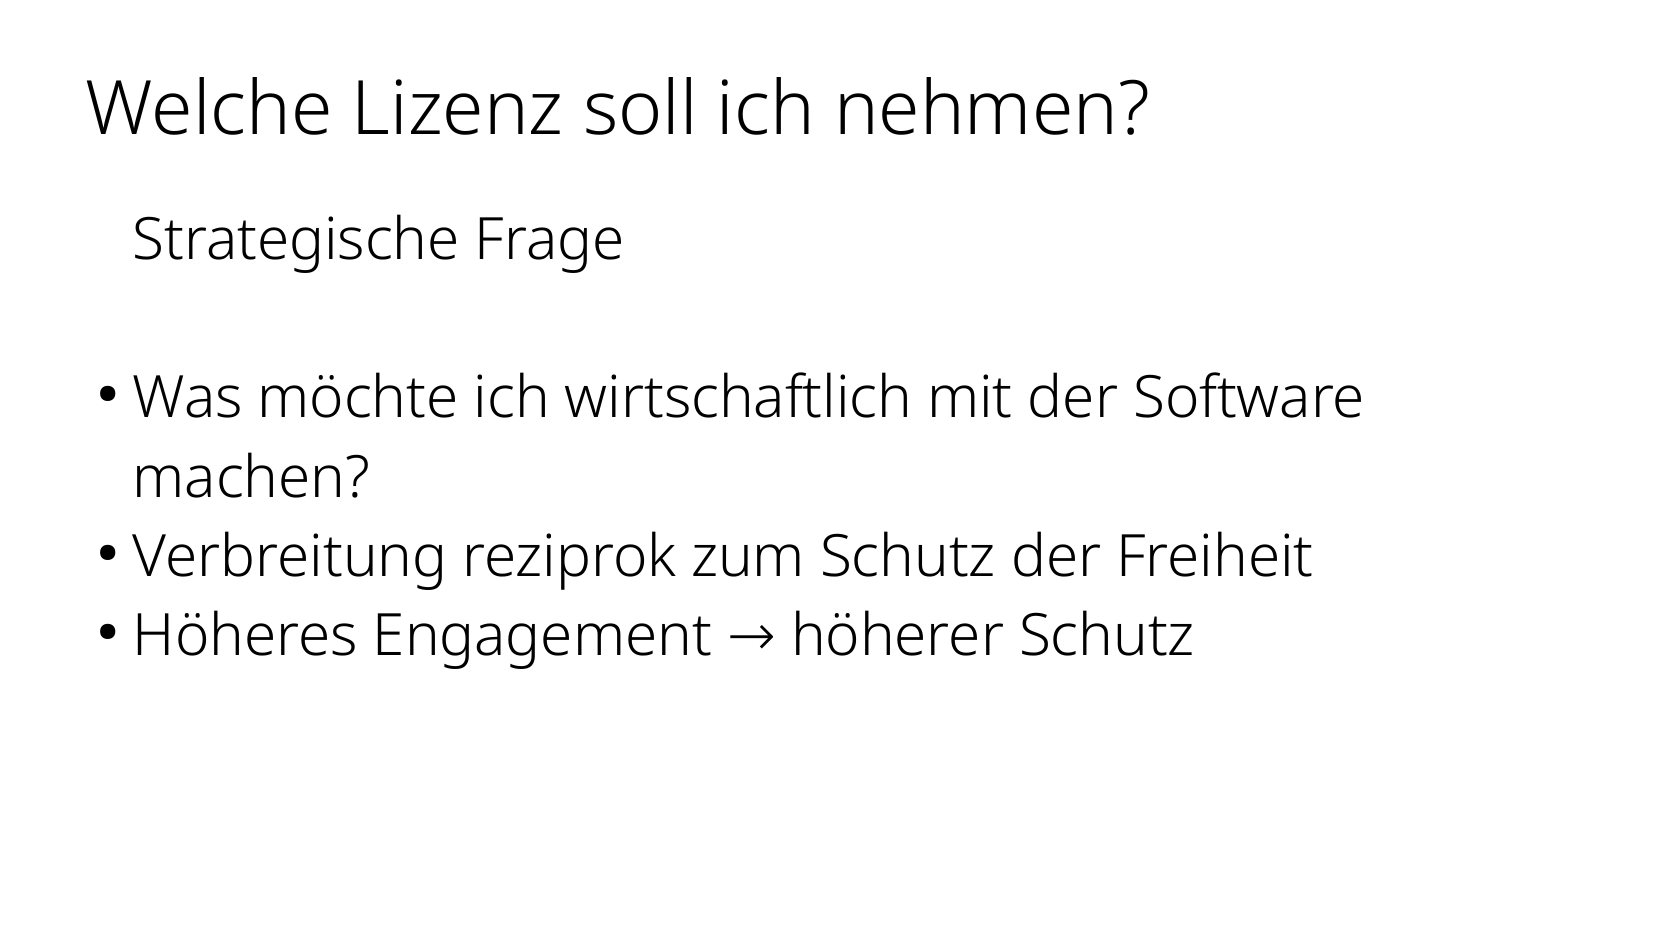

Welche Lizenz soll ich nehmen?
Strategische Frage
Was möchte ich wirtschaftlich mit der Software machen?
Verbreitung reziprok zum Schutz der Freiheit
Höheres Engagement → höherer Schutz